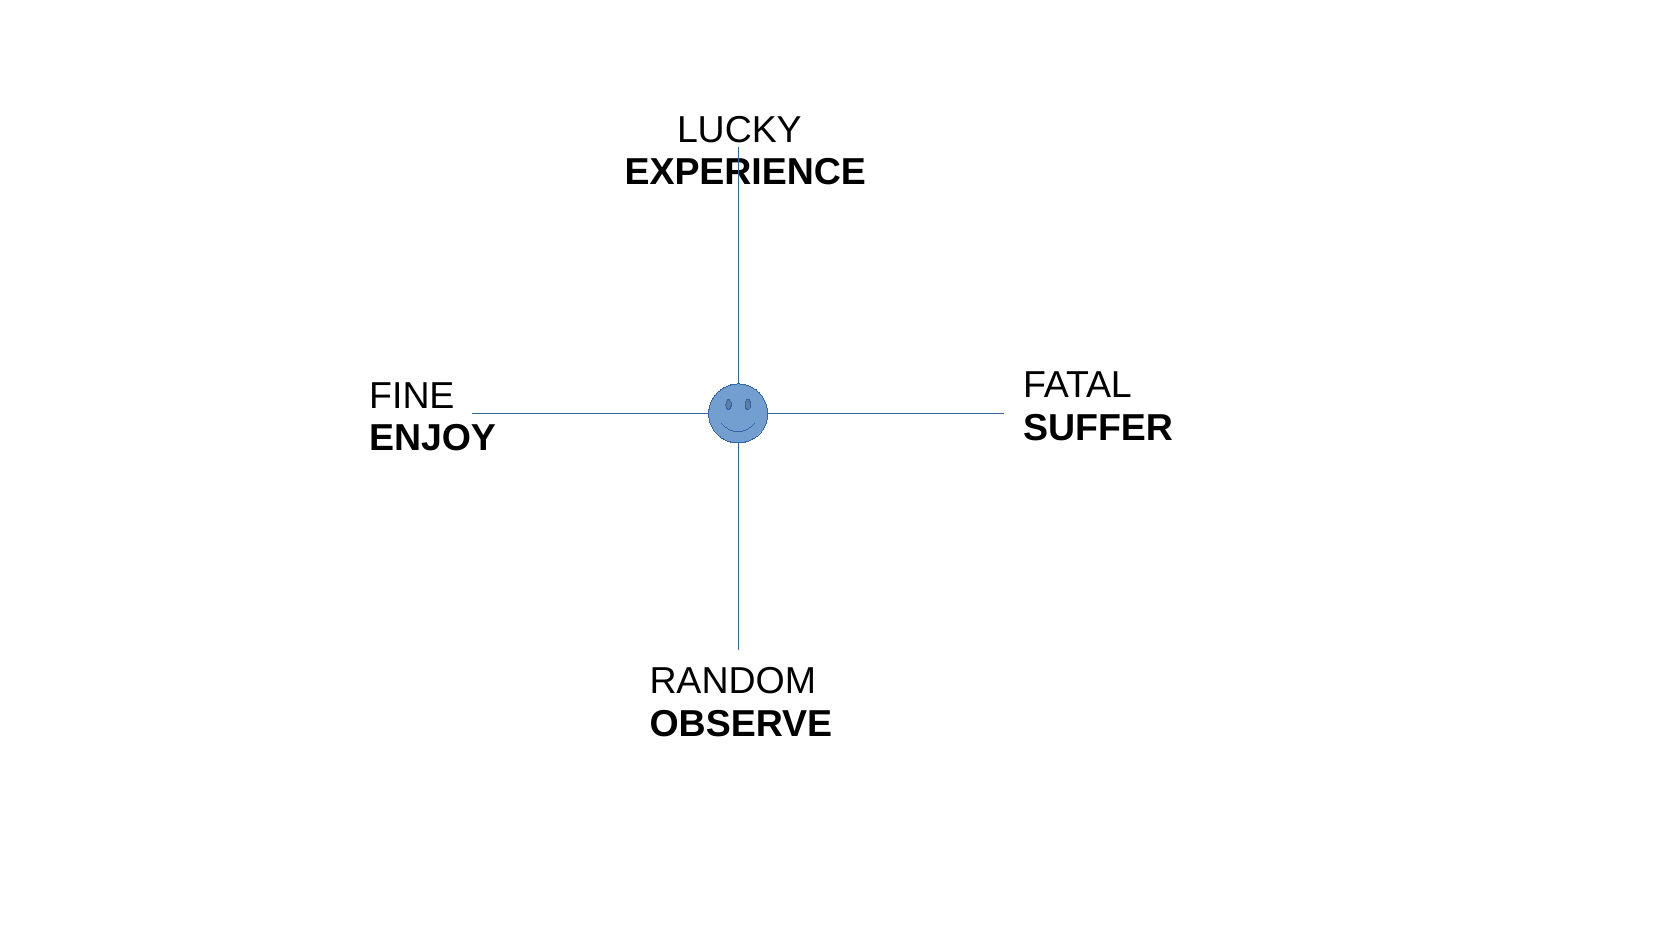

LUCKY
 EXPERIENCE
FINE
ENJOY
FATAL
SUFFER
RANDOM
OBSERVE